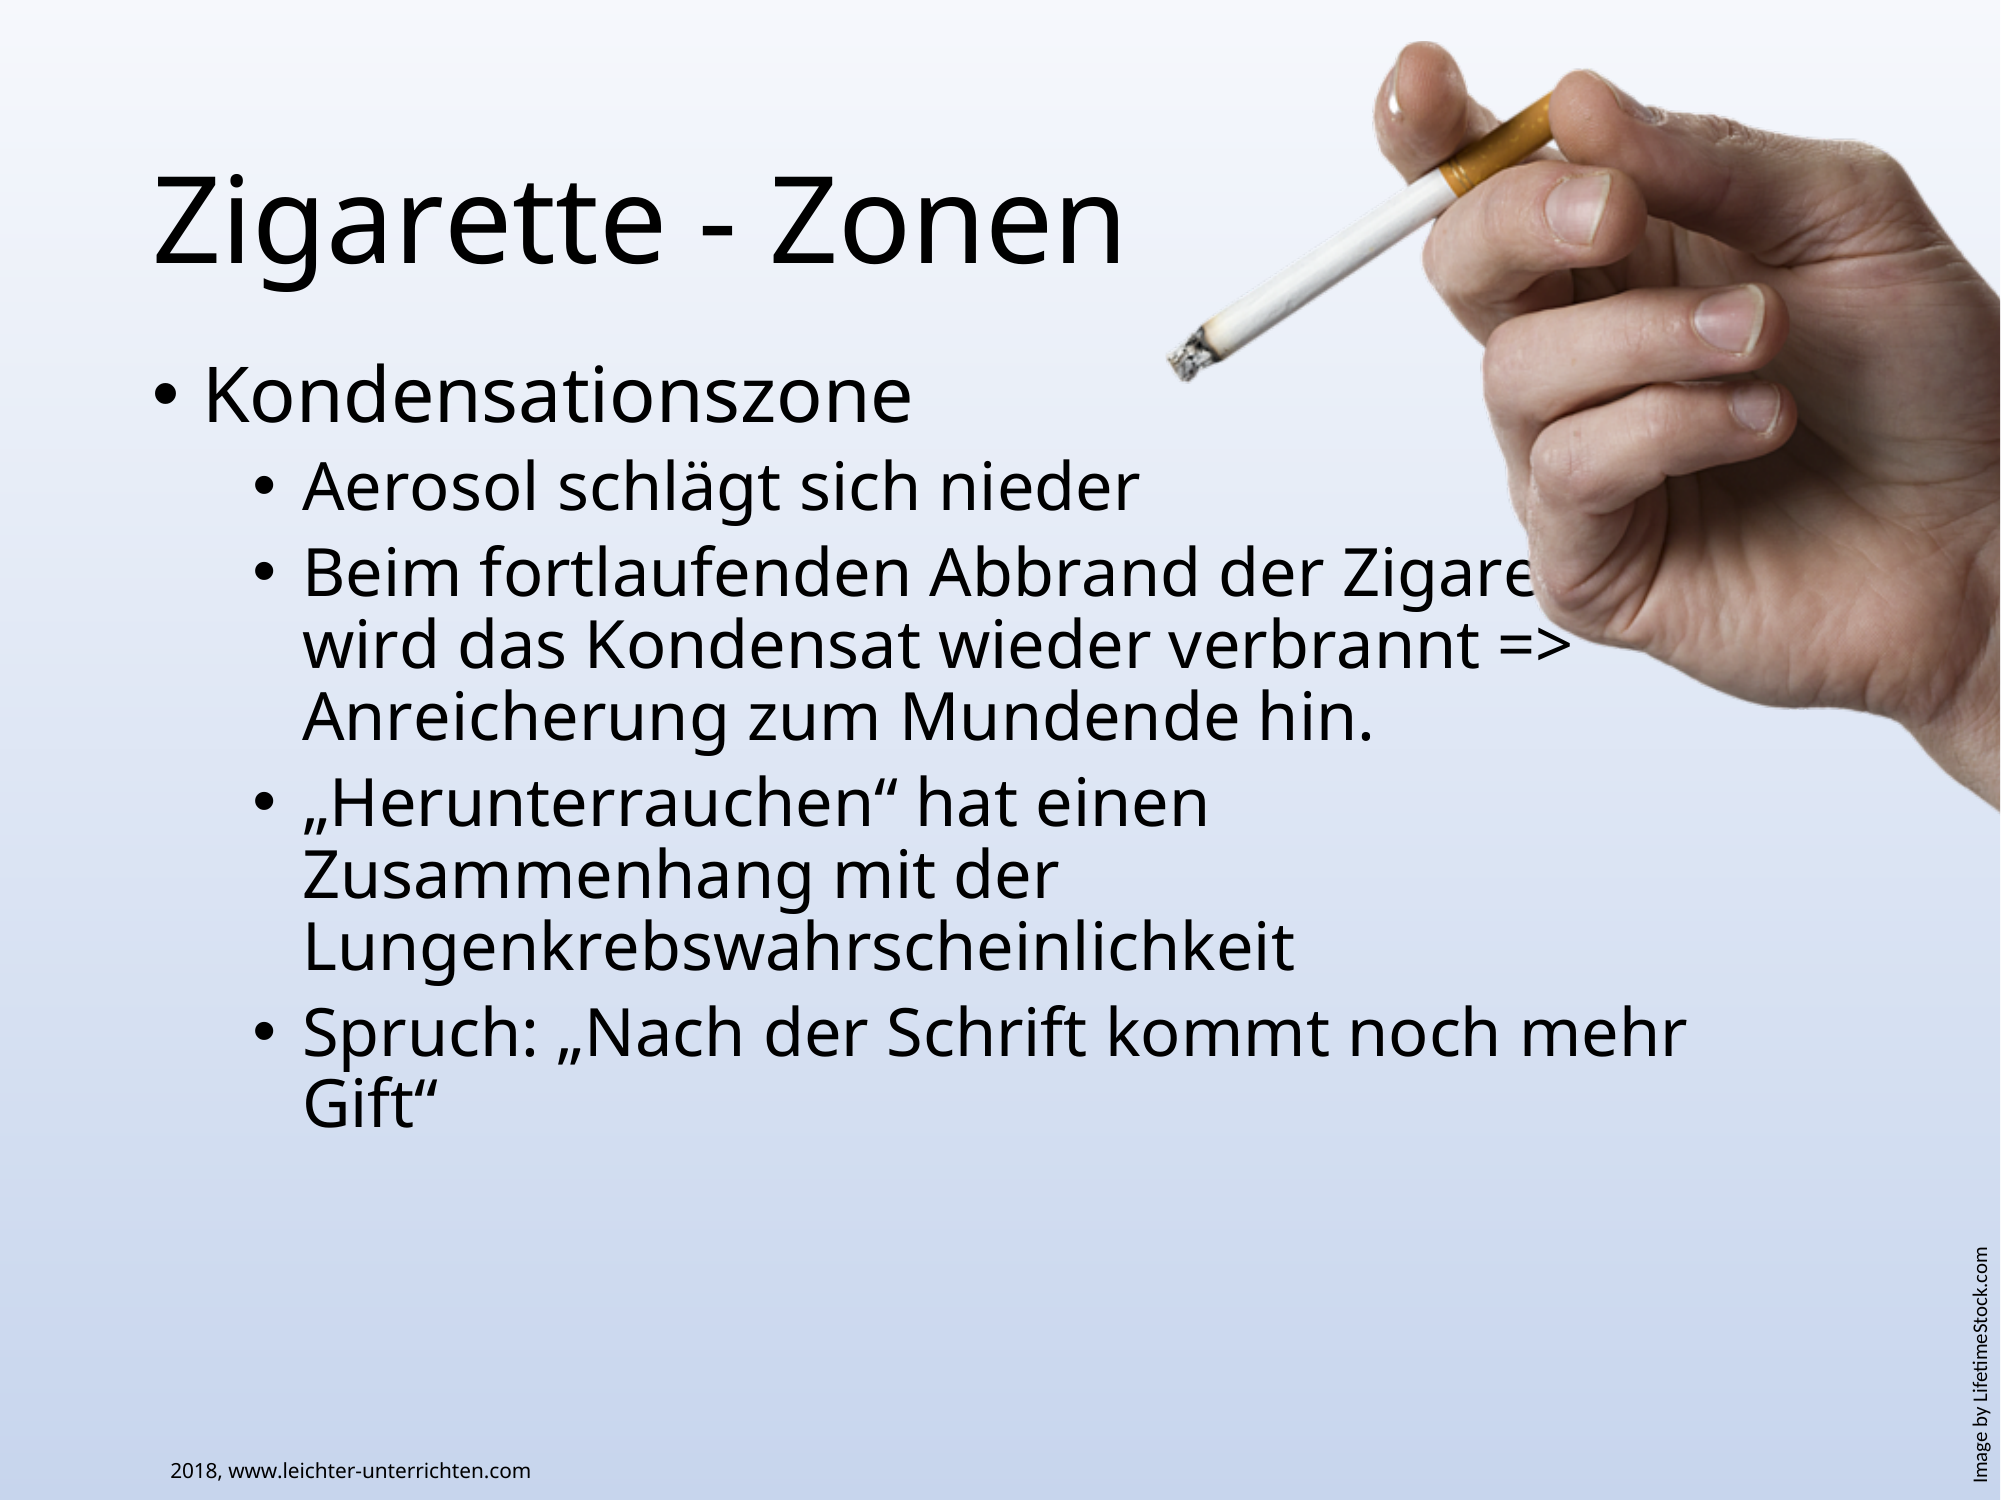

# Zigarette - Zonen
Kondensationszone
Aerosol schlägt sich nieder
Beim fortlaufenden Abbrand der Zigarette wird das Kondensat wieder verbrannt => Anreicherung zum Mundende hin.
„Herunterrauchen“ hat einen Zusammenhang mit der Lungenkrebswahrscheinlichkeit
Spruch: „Nach der Schrift kommt noch mehr Gift“
Image by LifetimeStock.com